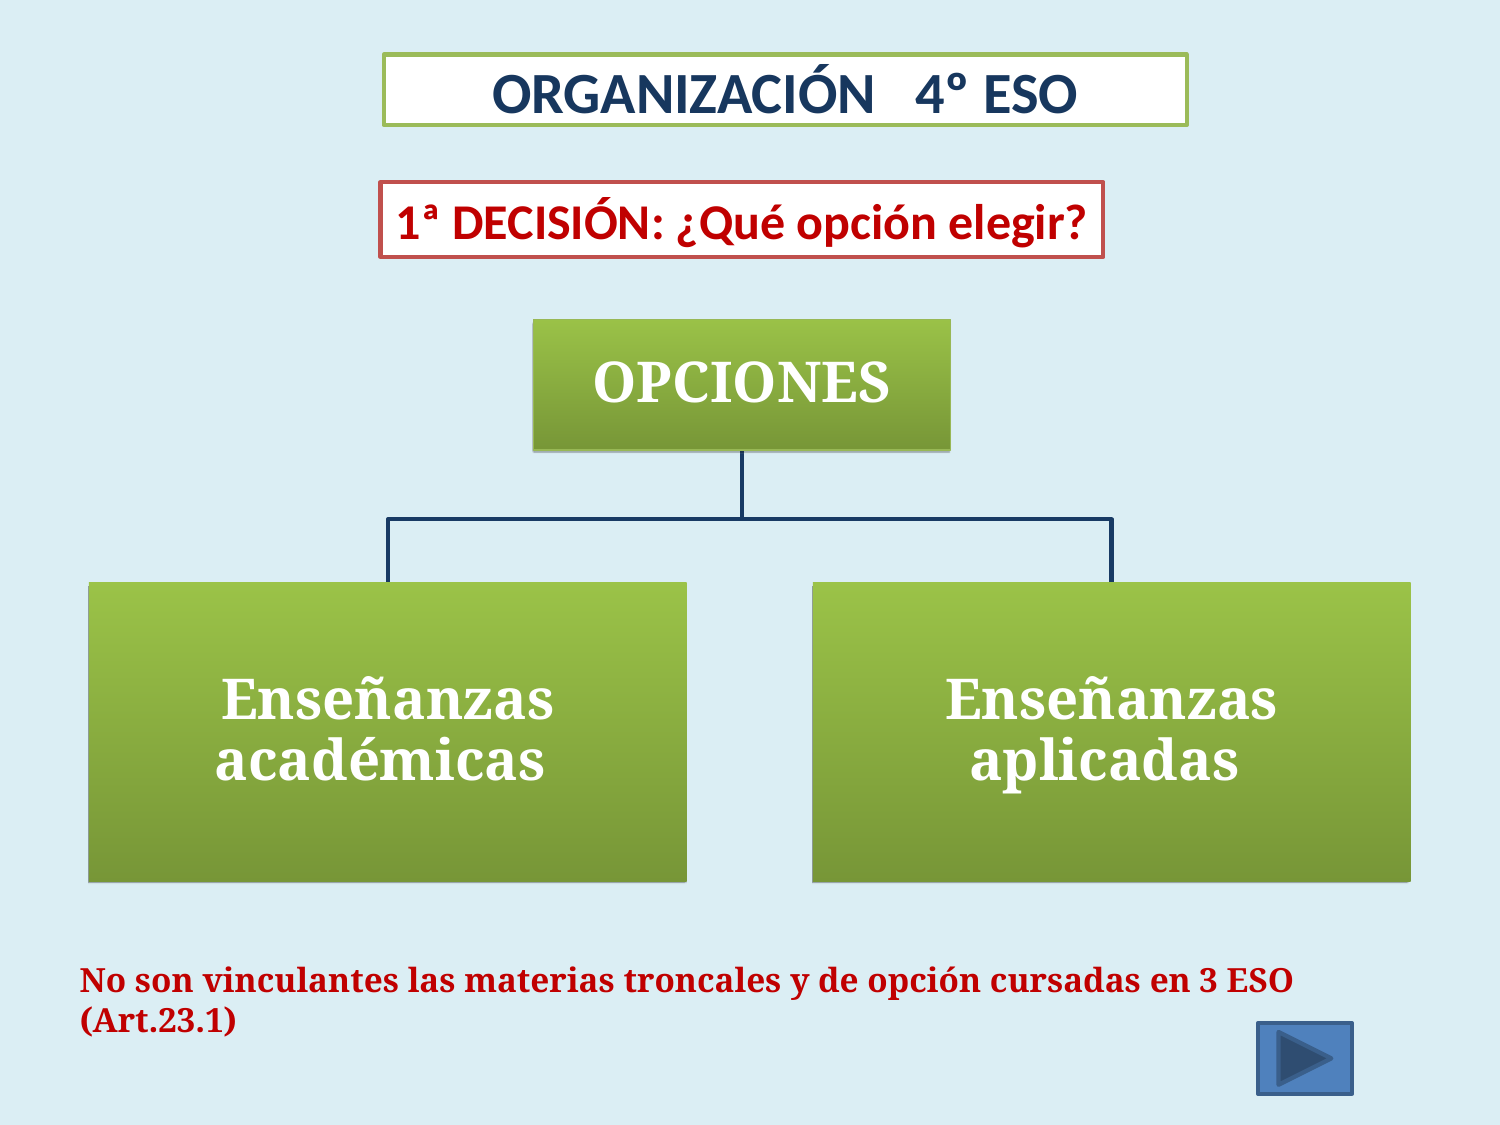

ORGANIZACIÓN 4º ESO
1ª DECISIÓN: ¿Qué opción elegir?
OPCIONES
Enseñanzas académicas
Enseñanzas aplicadas
No son vinculantes las materias troncales y de opción cursadas en 3 ESO (Art.23.1)